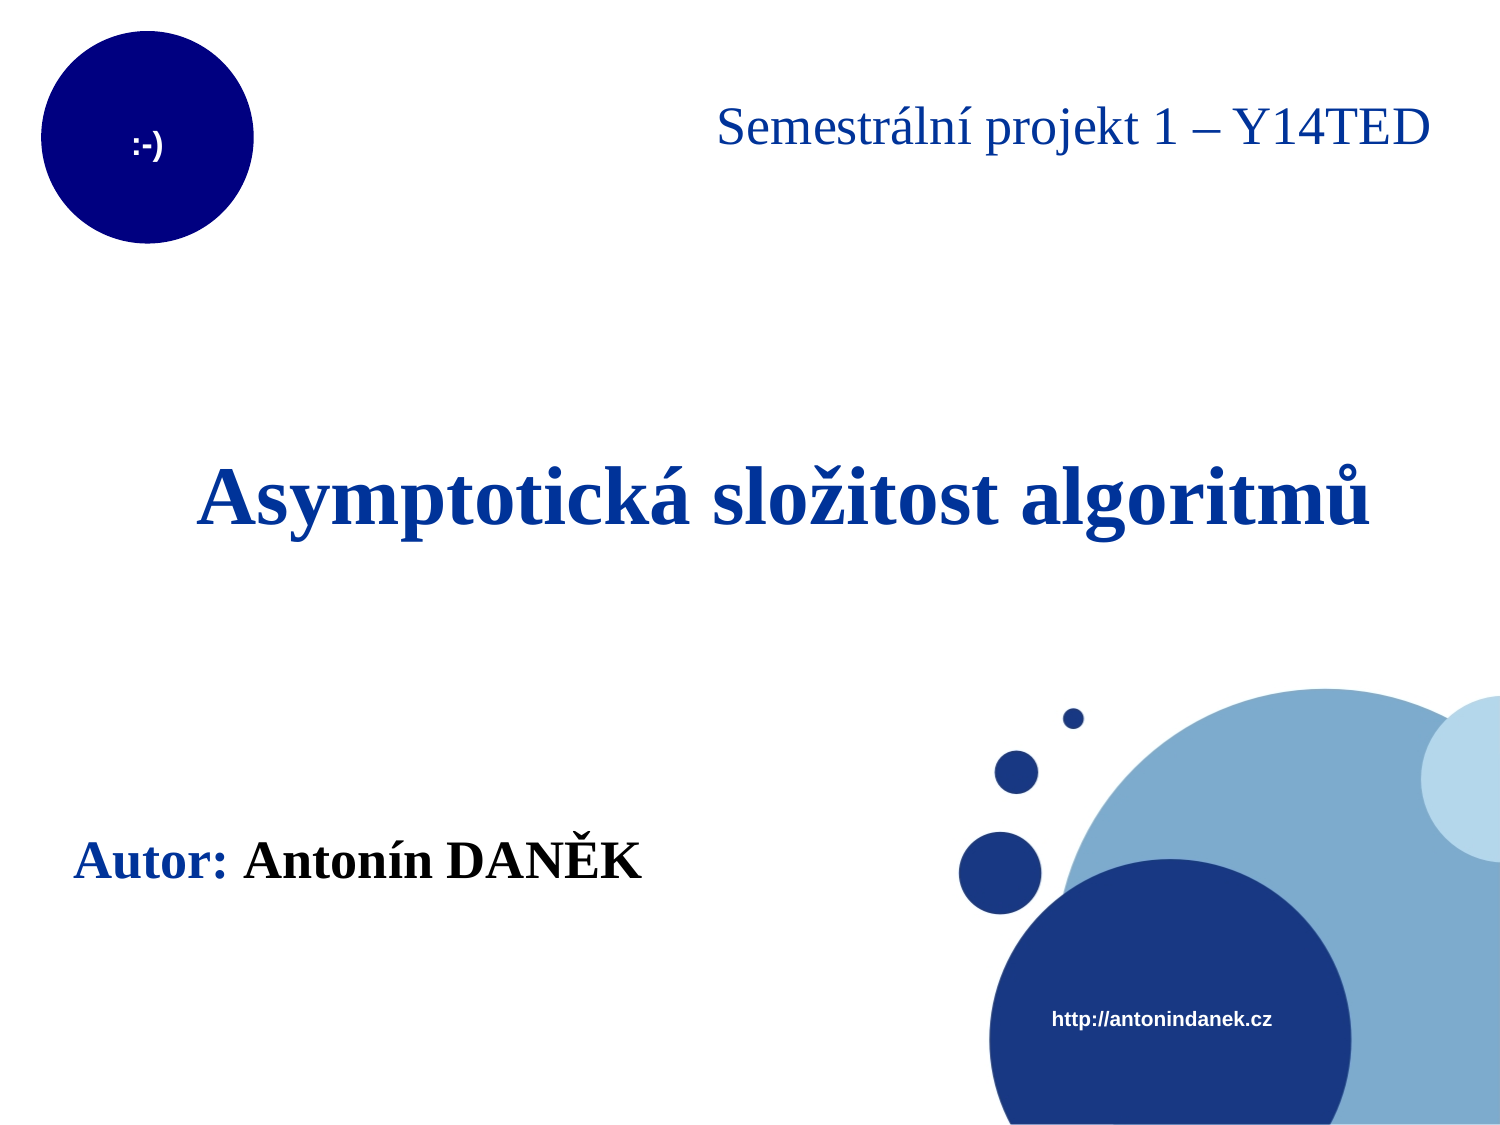

Semestrální projekt 1 – Y14TED
# Asymptotická složitost algoritmů
Autor: Antonín DANĚK